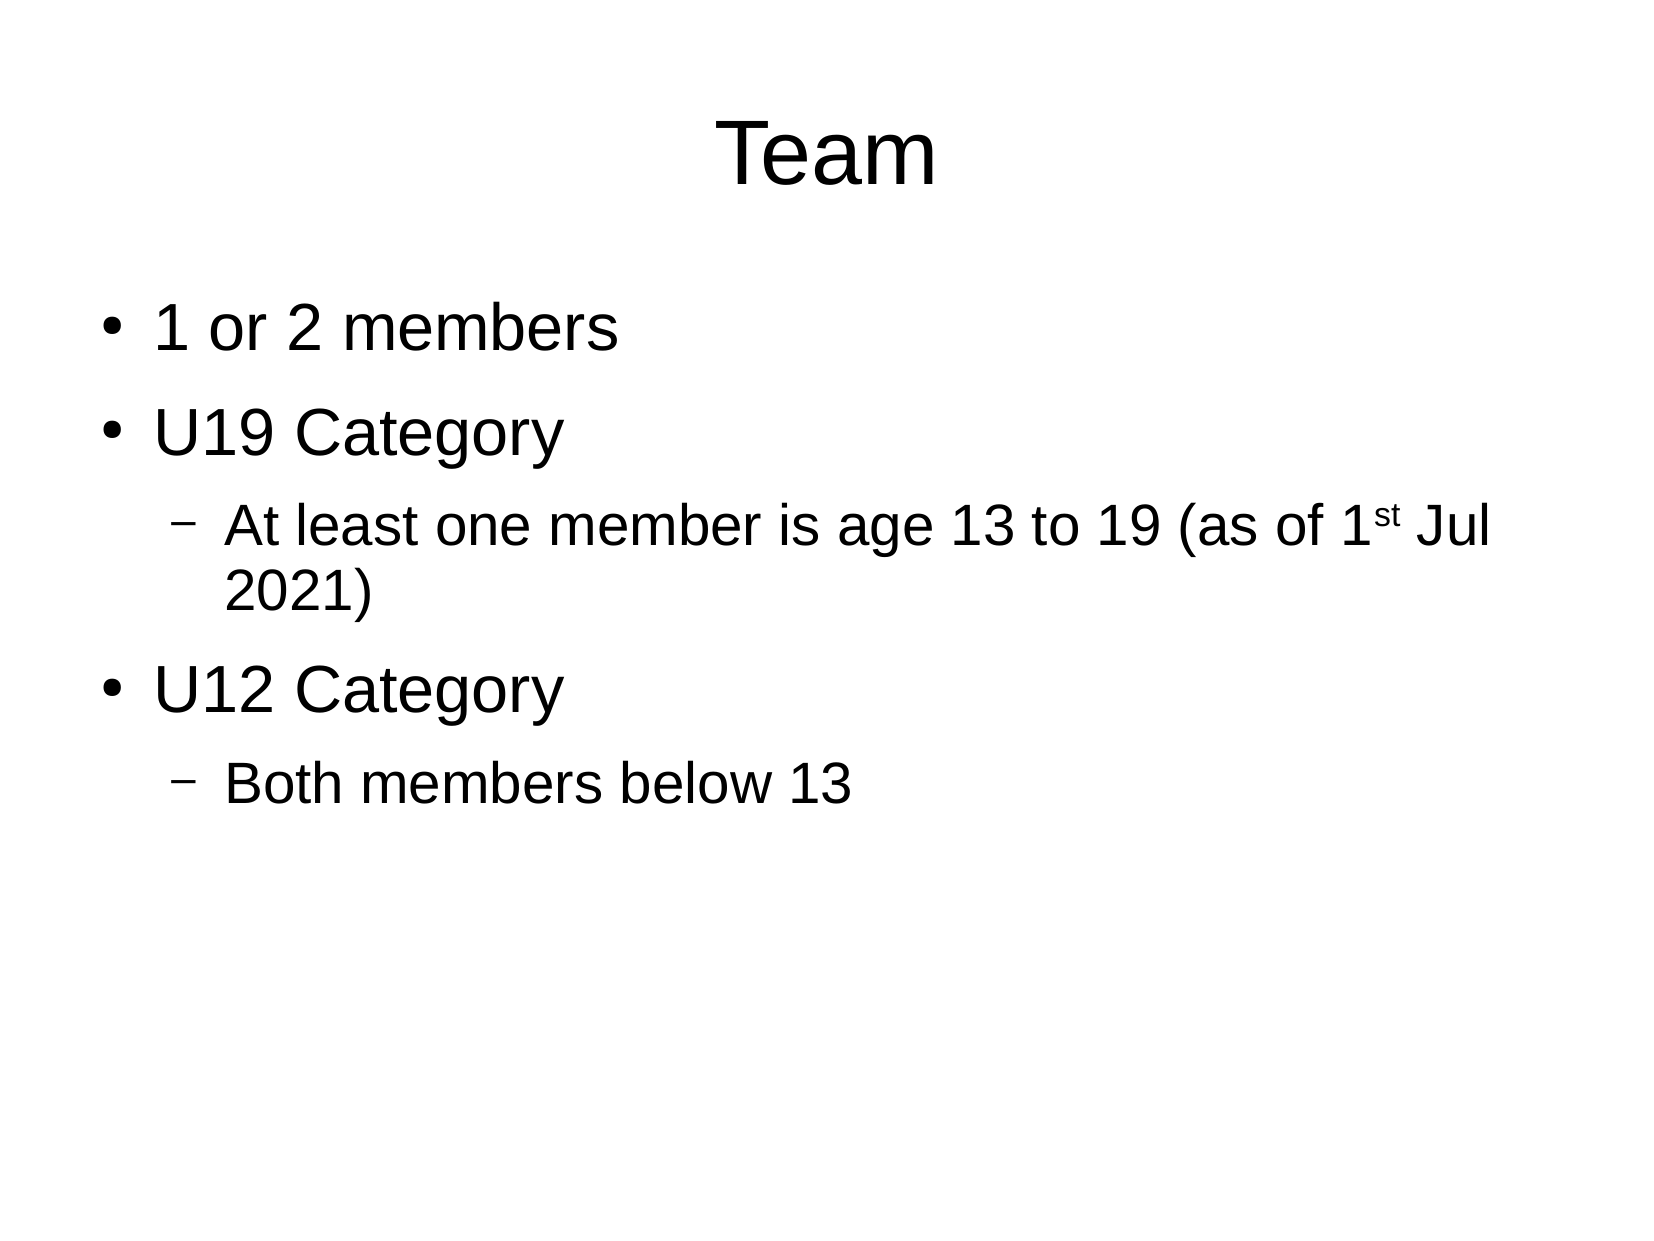

# Team
1 or 2 members
U19 Category
At least one member is age 13 to 19 (as of 1st Jul 2021)
U12 Category
Both members below 13